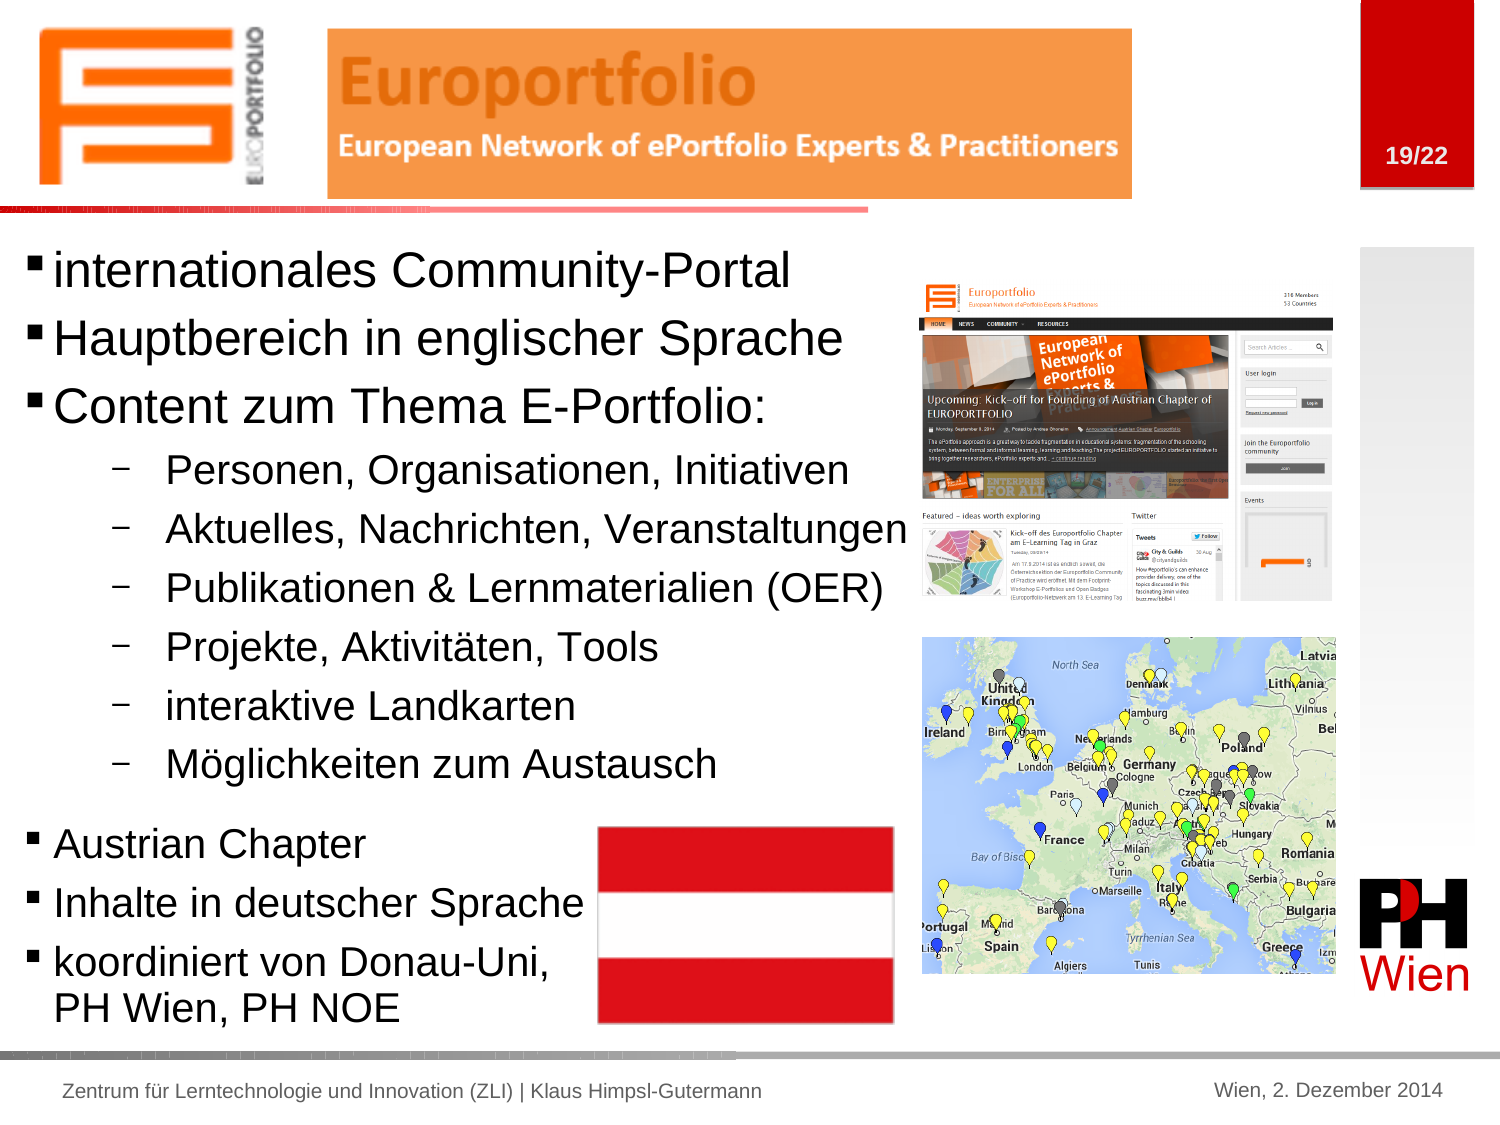

#
19
internationales Community-Portal
Hauptbereich in englischer Sprache
Content zum Thema E-Portfolio:
Personen, Organisationen, Initiativen
Aktuelles, Nachrichten, Veranstaltungen
Publikationen & Lernmaterialien (OER)
Projekte, Aktivitäten, Tools
interaktive Landkarten
Möglichkeiten zum Austausch
Austrian Chapter
Inhalte in deutscher Sprache
koordiniert von Donau-Uni,
PH Wien, PH NOE
Wien, 2. Dezember 2014